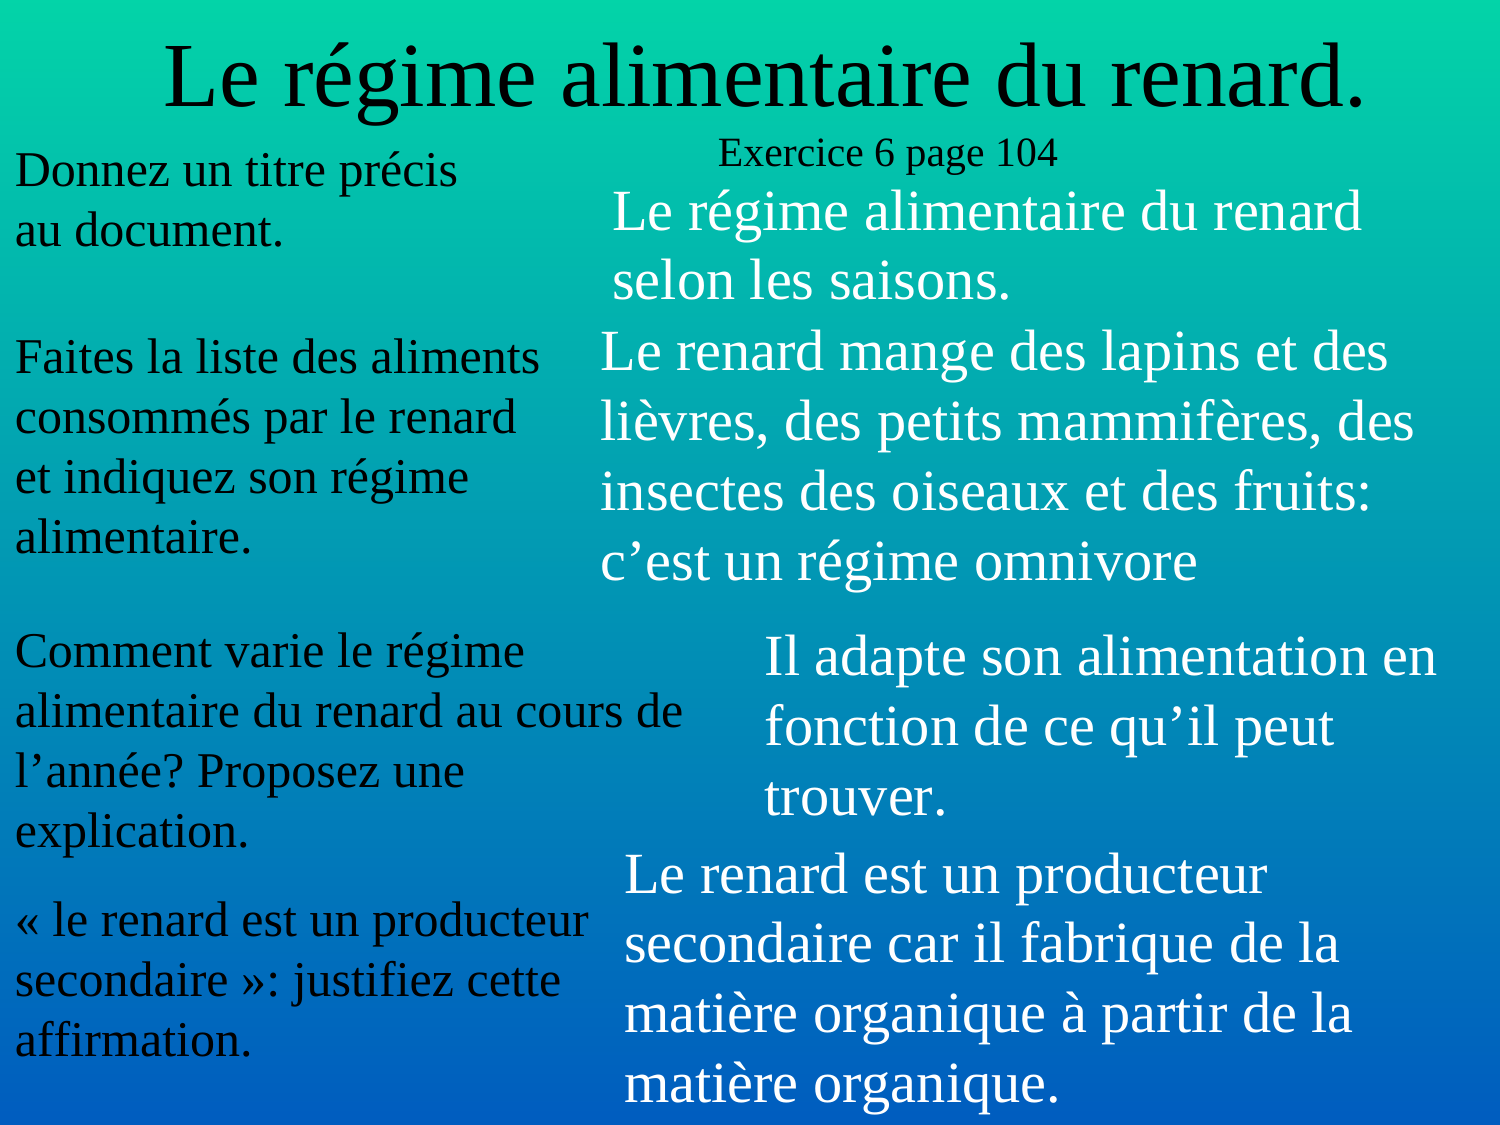

Le régime alimentaire du renard.
Exercice 6 page 104
Donnez un titre précis au document.
Le régime alimentaire du renard selon les saisons.
Le renard mange des lapins et des lièvres, des petits mammifères, des insectes des oiseaux et des fruits: c’est un régime omnivore
Faites la liste des aliments consommés par le renard et indiquez son régime alimentaire.
Comment varie le régime alimentaire du renard au cours de l’année? Proposez une explication.
Il adapte son alimentation en fonction de ce qu’il peut trouver.
Le renard est un producteur secondaire car il fabrique de la matière organique à partir de la matière organique.
« le renard est un producteur secondaire »: justifiez cette affirmation.